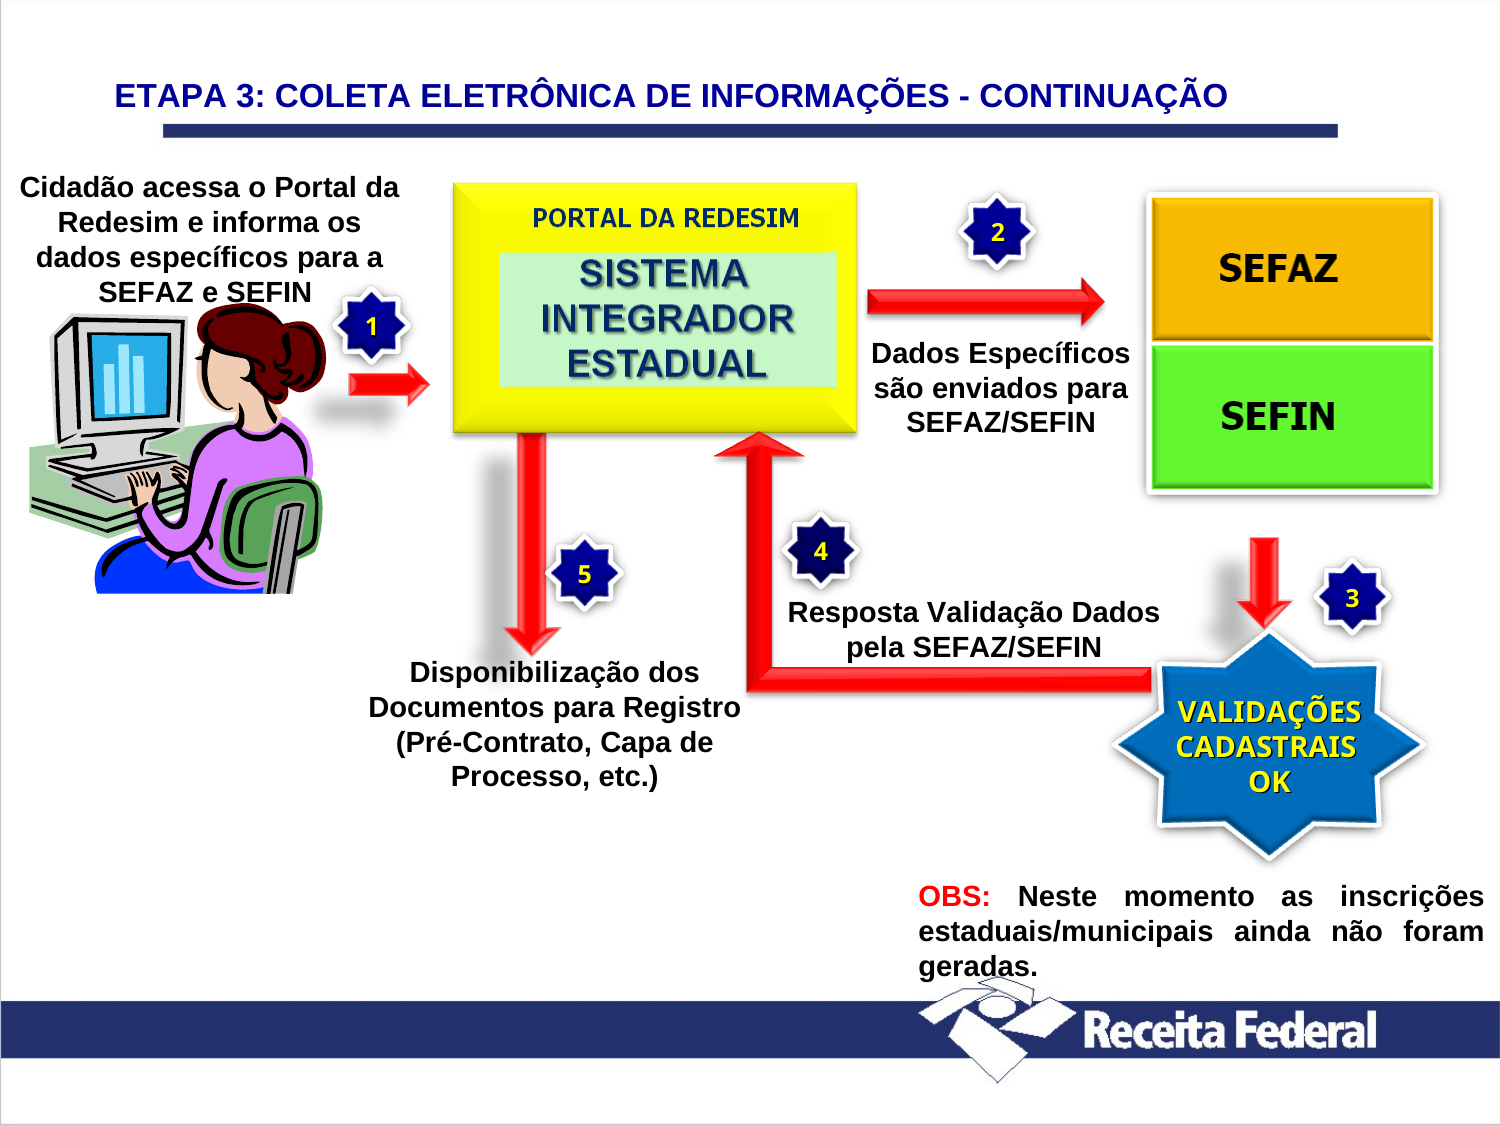

ETAPA 3: COLETA ELETRÔNICA DE INFORMAÇÕES - CONTINUAÇÃO
Cidadão acessa o Portal da Redesim e informa os dados específicos para a SEFAZ e SEFIN
2
1
Dados Específicos são enviados para SEFAZ/SEFIN
4
5
3
Resposta Validação Dados pela SEFAZ/SEFIN
VALIDAÇÕES
CADASTRAIS
OK
Disponibilização dos Documentos para Registro (Pré-Contrato, Capa de Processo, etc.)
OBS: Neste momento as inscrições estaduais/municipais ainda não foram geradas.